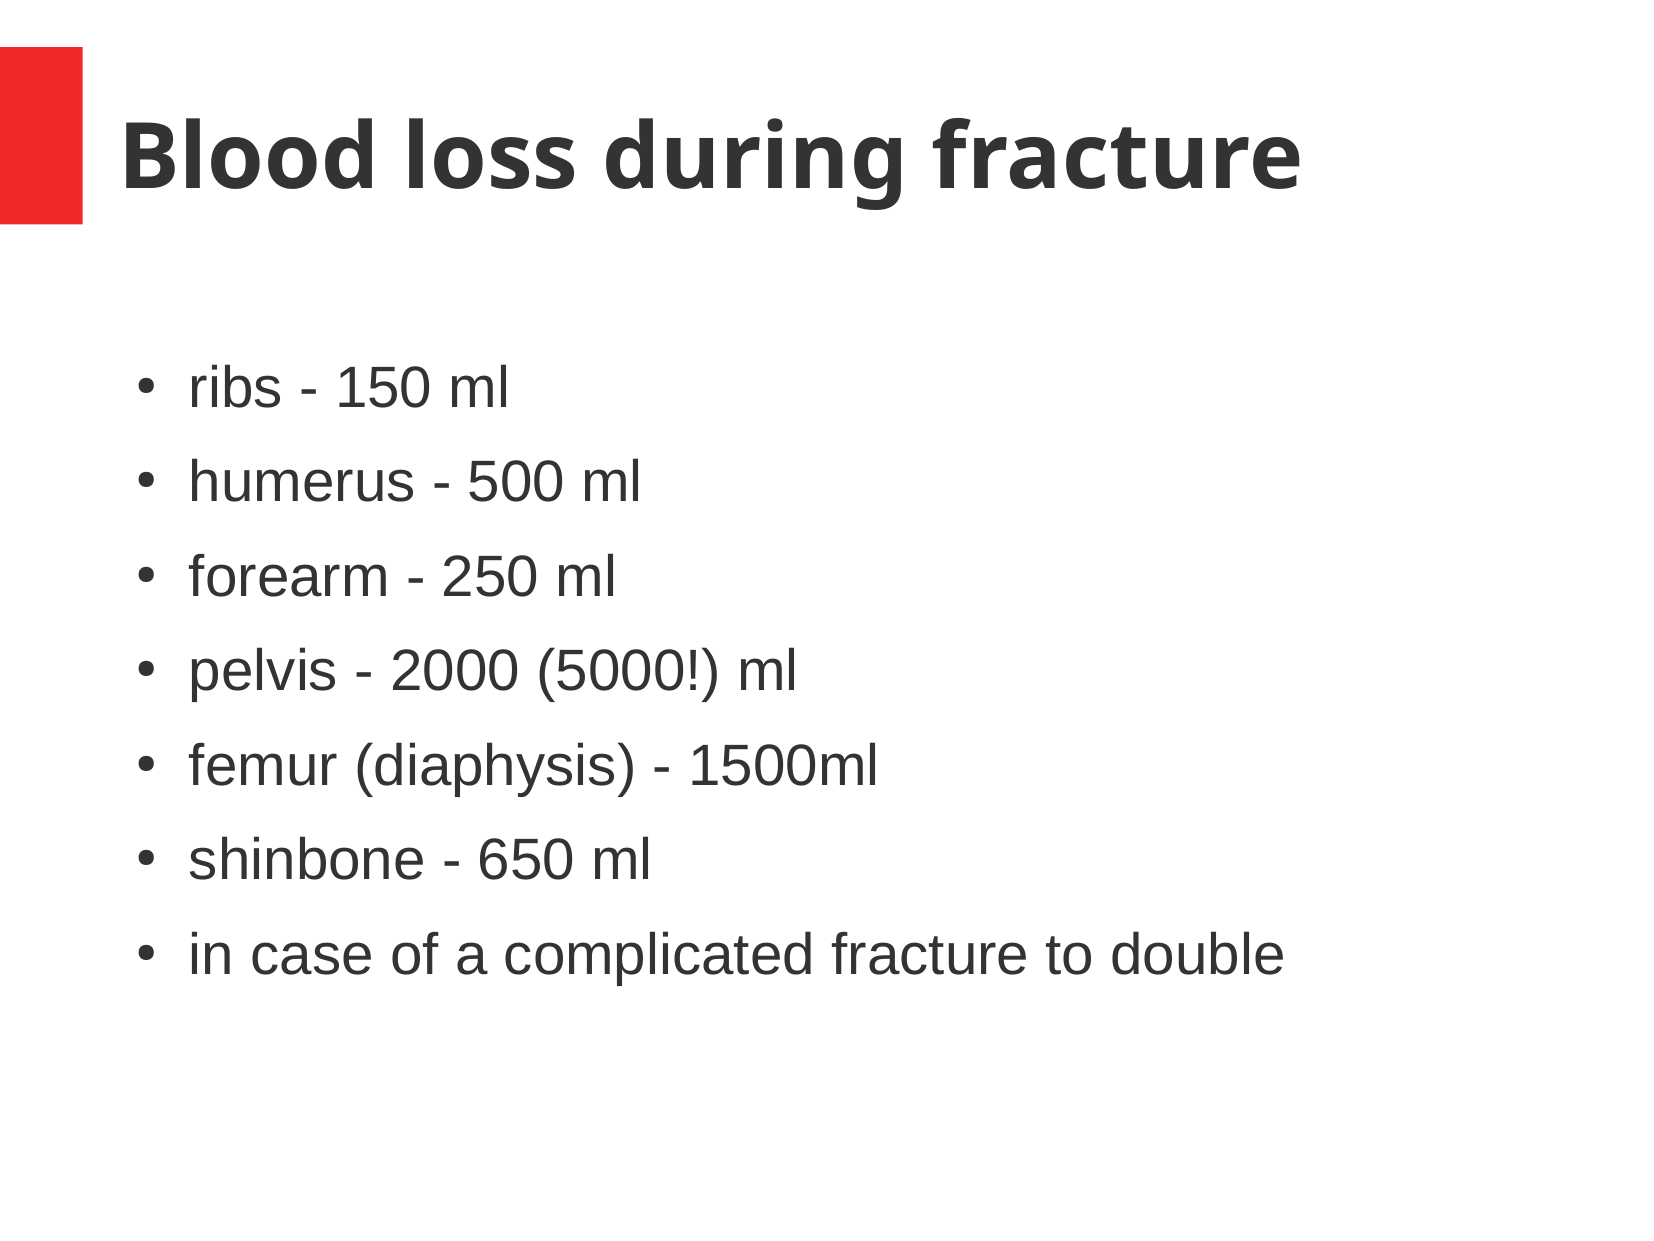

# Blood loss during fracture
ribs - 150 ml
humerus - 500 ml
forearm - 250 ml
pelvis - 2000 (5000!) ml
femur (diaphysis) - 1500ml
shinbone - 650 ml
in case of a complicated fracture to double